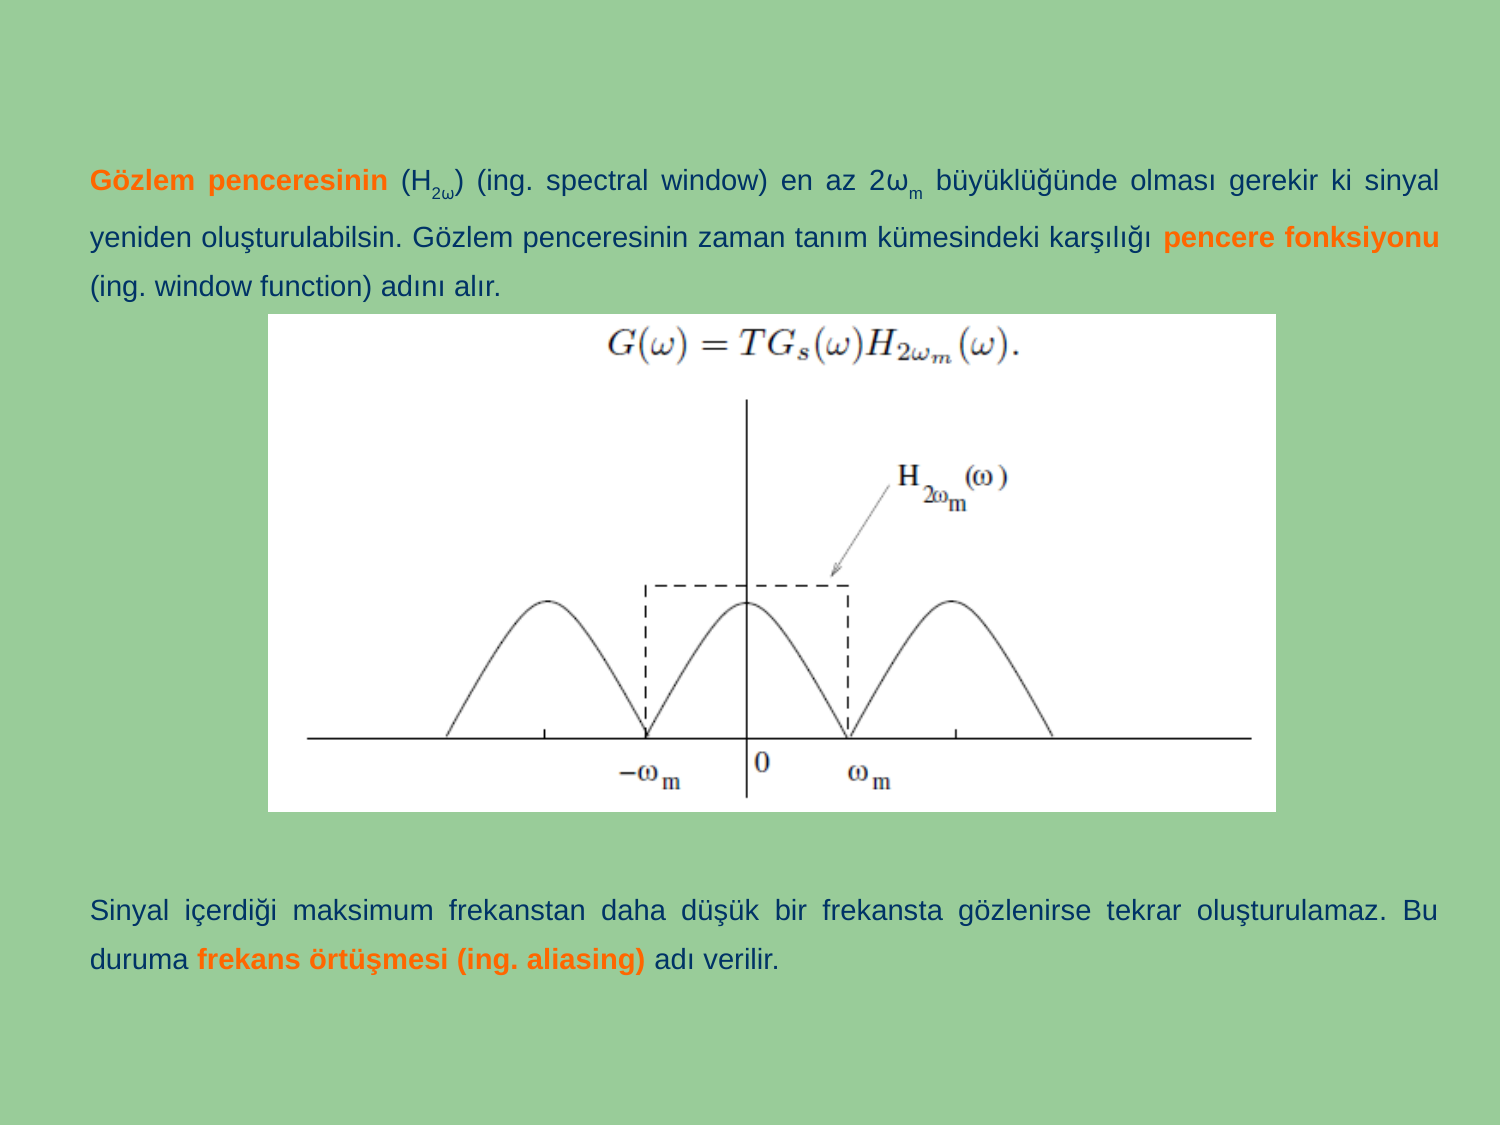

Gözlem penceresinin (H2ω) (ing. spectral window) en az 2ωm büyüklüğünde olması gerekir ki sinyal yeniden oluşturulabilsin. Gözlem penceresinin zaman tanım kümesindeki karşılığı pencere fonksiyonu (ing. window function) adını alır.
Sinyal içerdiği maksimum frekanstan daha düşük bir frekansta gözlenirse tekrar oluşturulamaz. Bu duruma frekans örtüşmesi (ing. aliasing) adı verilir.